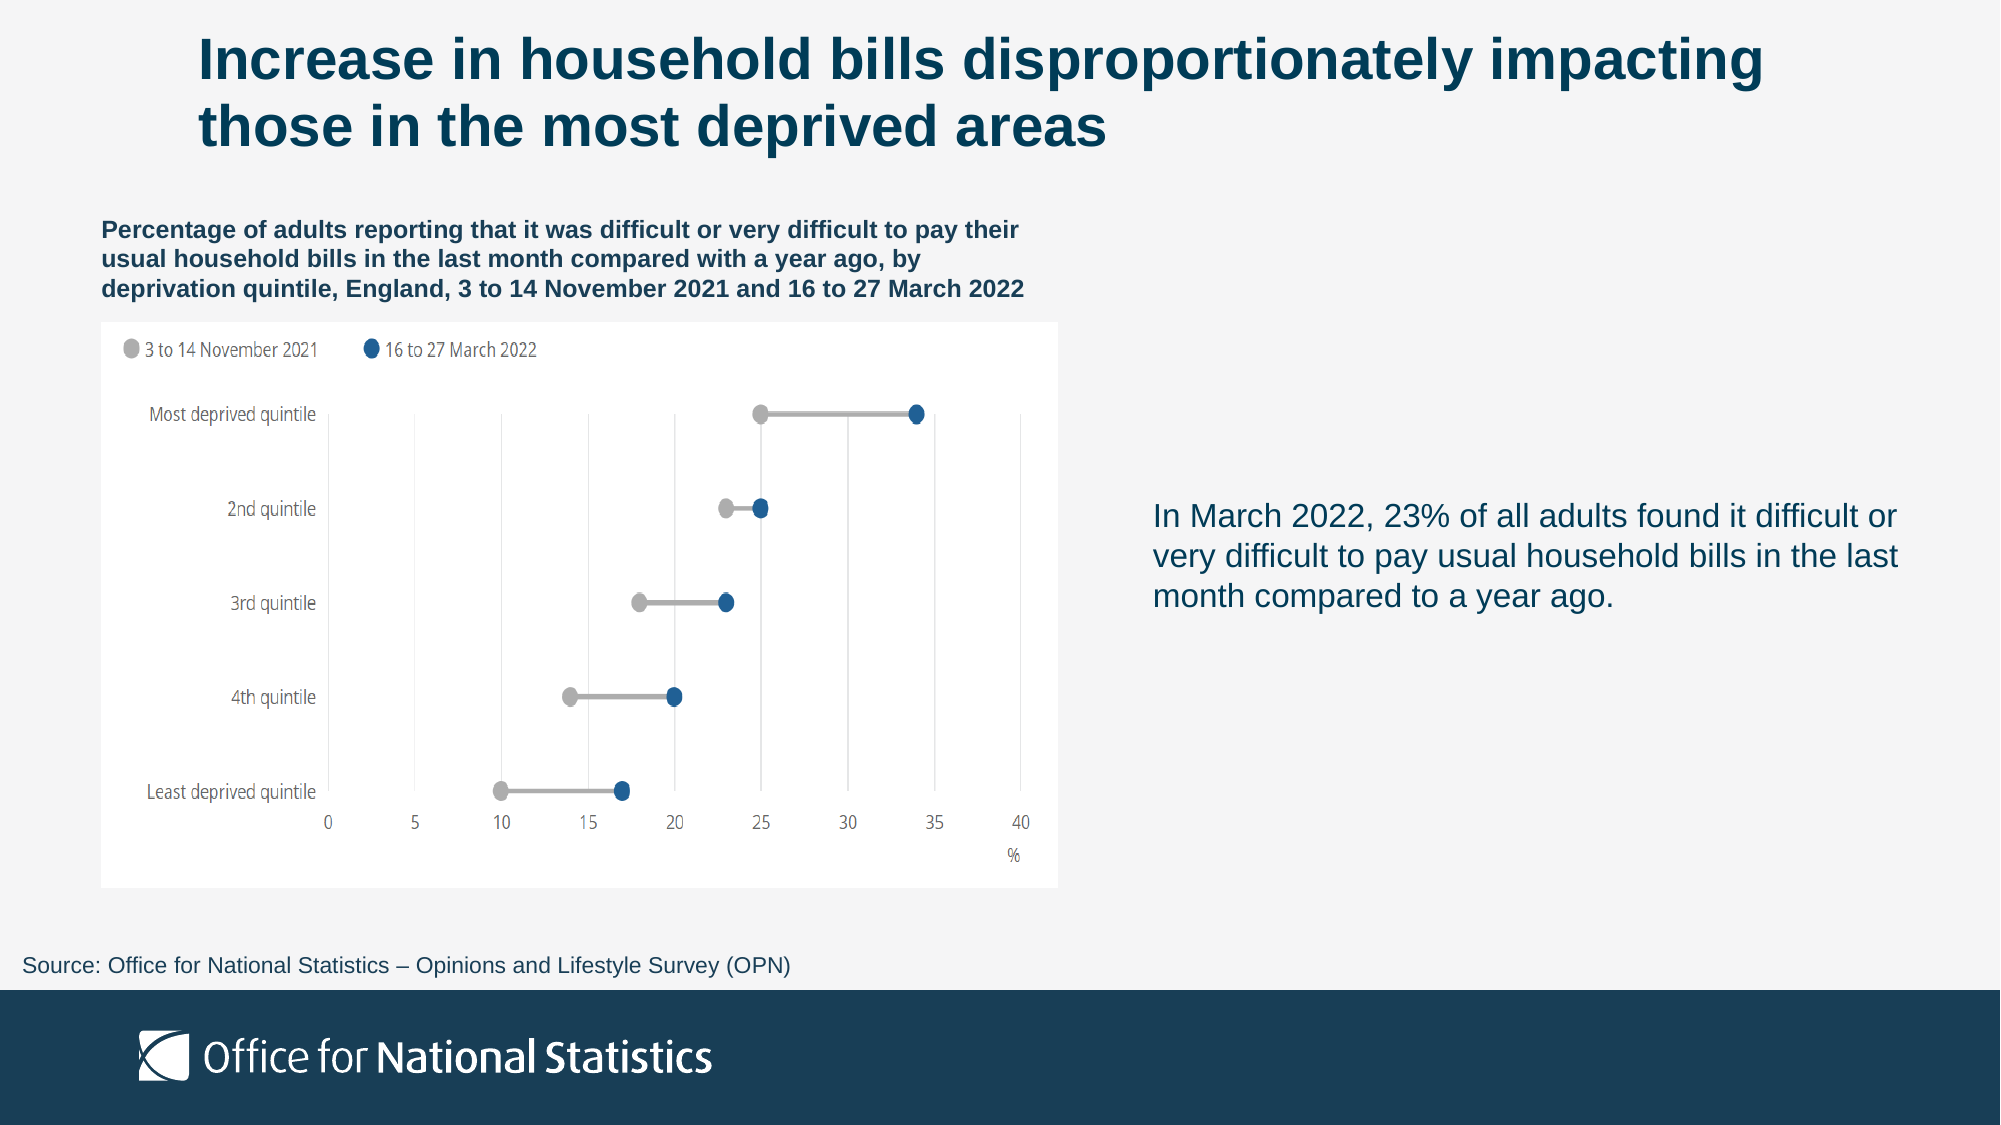

# Increase in household bills disproportionately impacting those in the most deprived areas
Percentage of adults reporting that it was difficult or very difficult to pay their usual household bills in the last month compared with a year ago, by deprivation quintile, England, 3 to 14 November 2021 and 16 to 27 March 2022
In March 2022, 23% of all adults found it difficult or very difficult to pay usual household bills in the last month compared to a year ago.
Source: Office for National Statistics – Opinions and Lifestyle Survey (OPN)